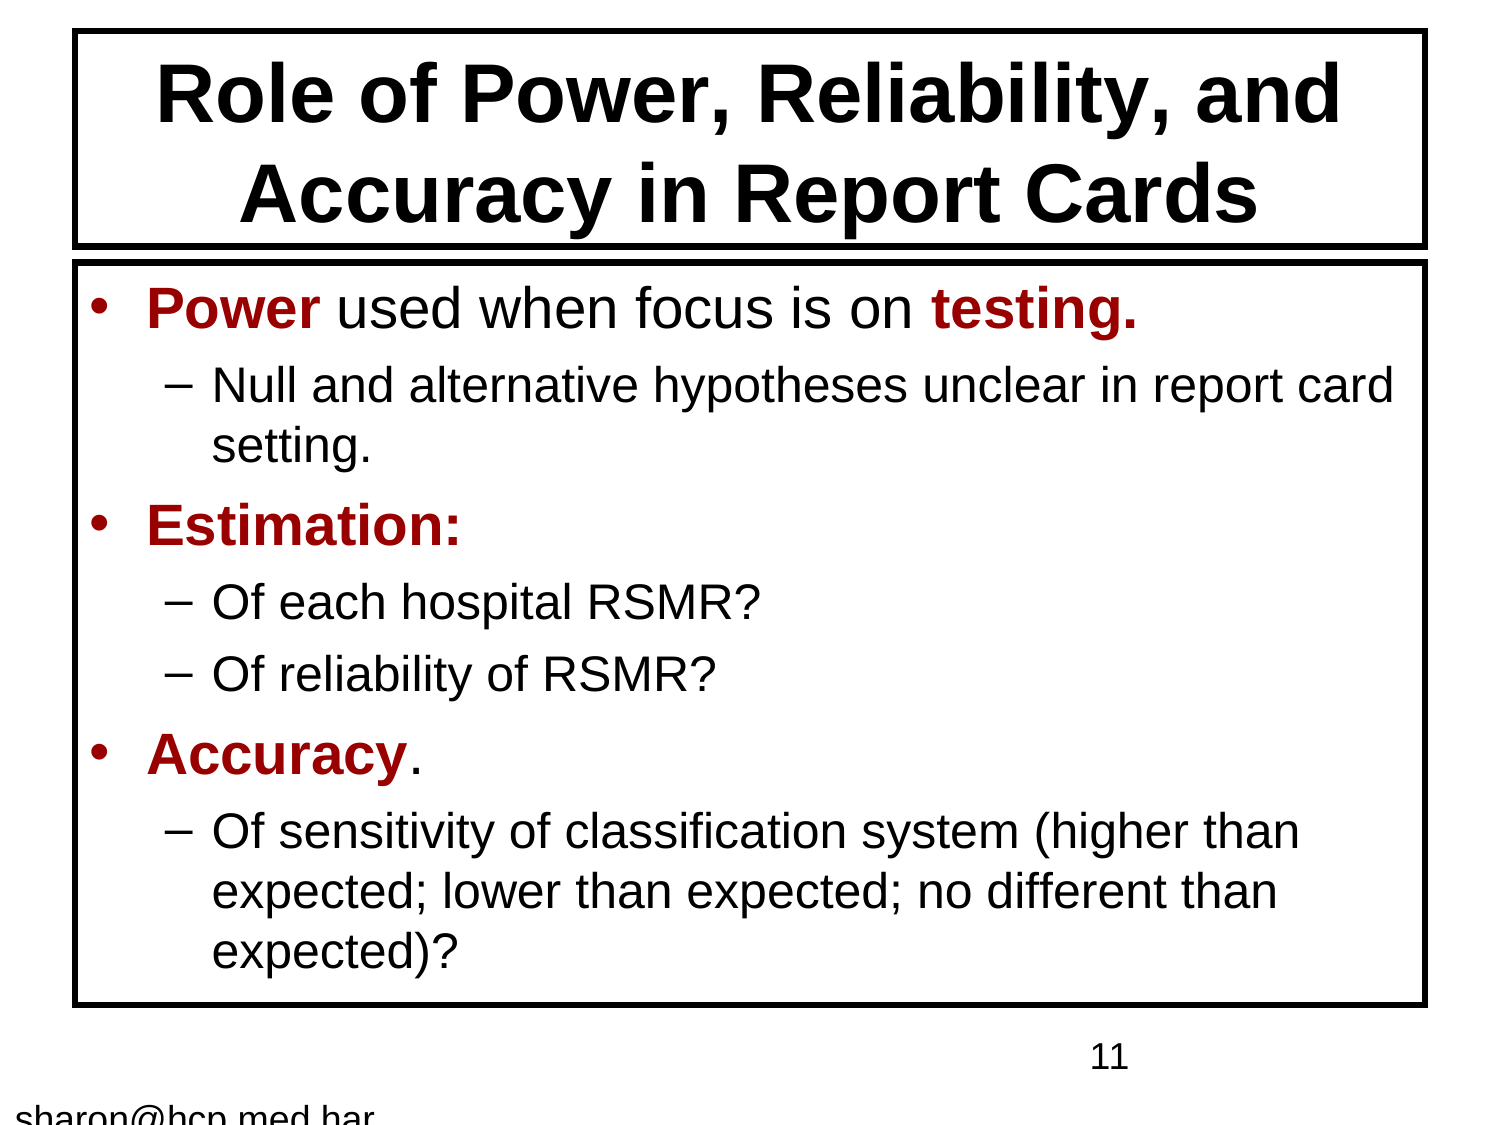

# Role of Power, Reliability, and Accuracy in Report Cards
Power used when focus is on testing.
Null and alternative hypotheses unclear in report card setting.
Estimation:
Of each hospital RSMR?
Of reliability of RSMR?
Accuracy.
Of sensitivity of classification system (higher than expected; lower than expected; no different than expected)?
11